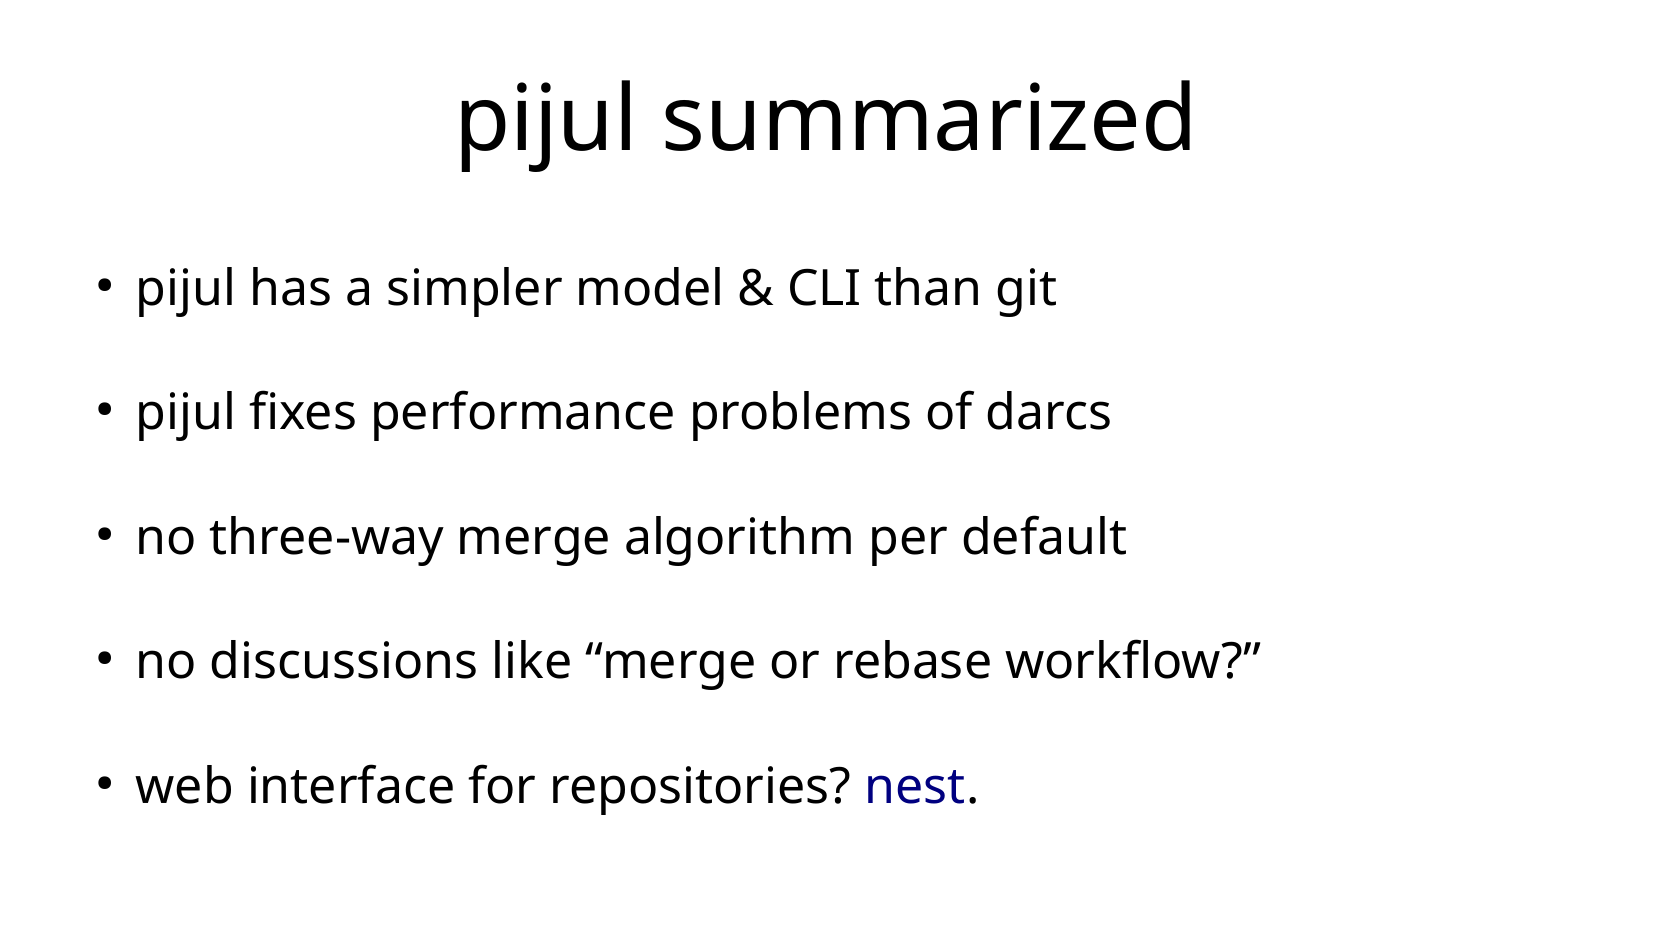

# pijul summarized
pijul has a simpler model & CLI than git
pijul fixes performance problems of darcs
no three-way merge algorithm per default
no discussions like “merge or rebase workflow?”
web interface for repositories? nest.